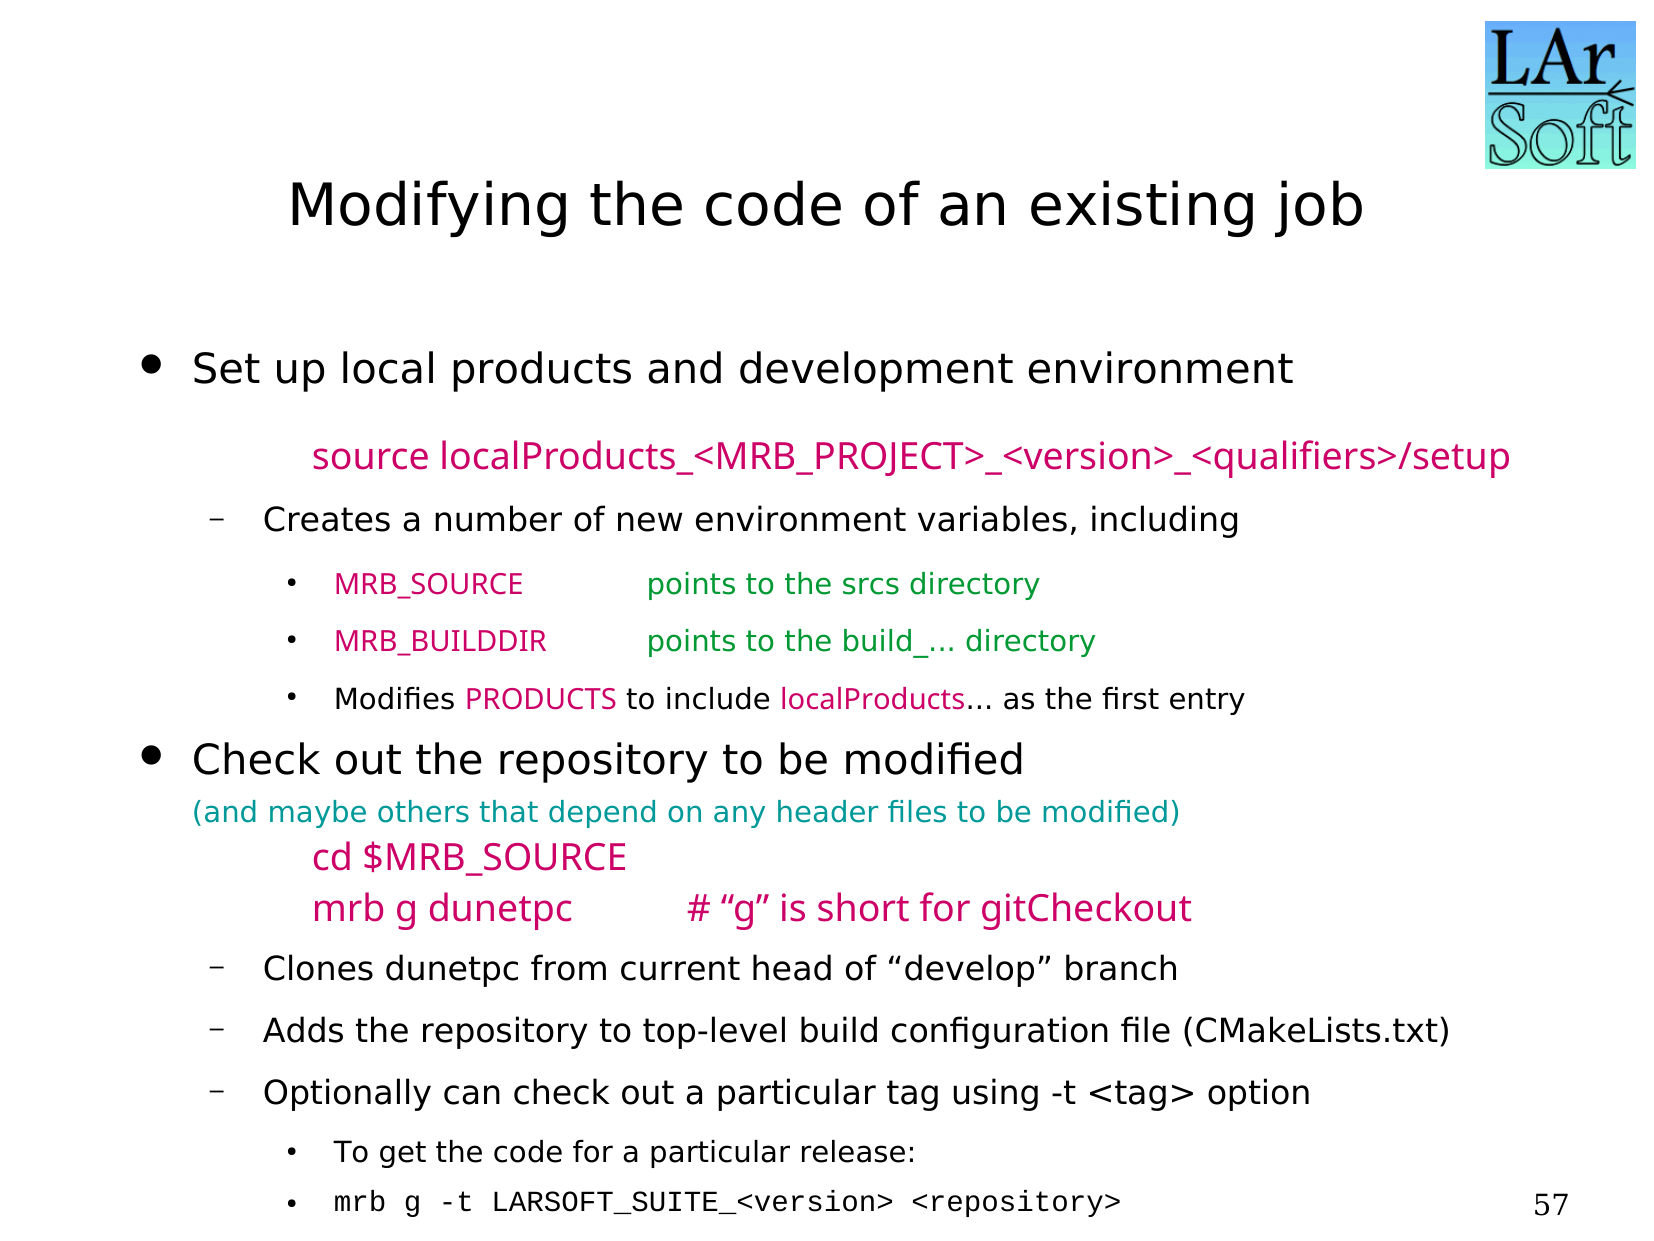

# Modifying the code of an existing job
Set up local products and development environment
Creates a number of new environment variables, including
MRB_SOURCE		points to the srcs directory
MRB_BUILDDIR		points to the build_... directory
Modifies PRODUCTS to include localProducts... as the first entry
Check out the repository to be modified 						 (and maybe others that depend on any header files to be modified)
Clones dunetpc from current head of “develop” branch
Adds the repository to top-level build configuration file (CMakeLists.txt)
Optionally can check out a particular tag using -t <tag> option
To get the code for a particular release:
mrb g -t LARSOFT_SUITE_<version> <repository>
source localProducts_<MRB_PROJECT>_<version>_<qualifiers>/setup
cd $MRB_SOURCE
mrb g dunetpc 		# “g” is short for gitCheckout
57